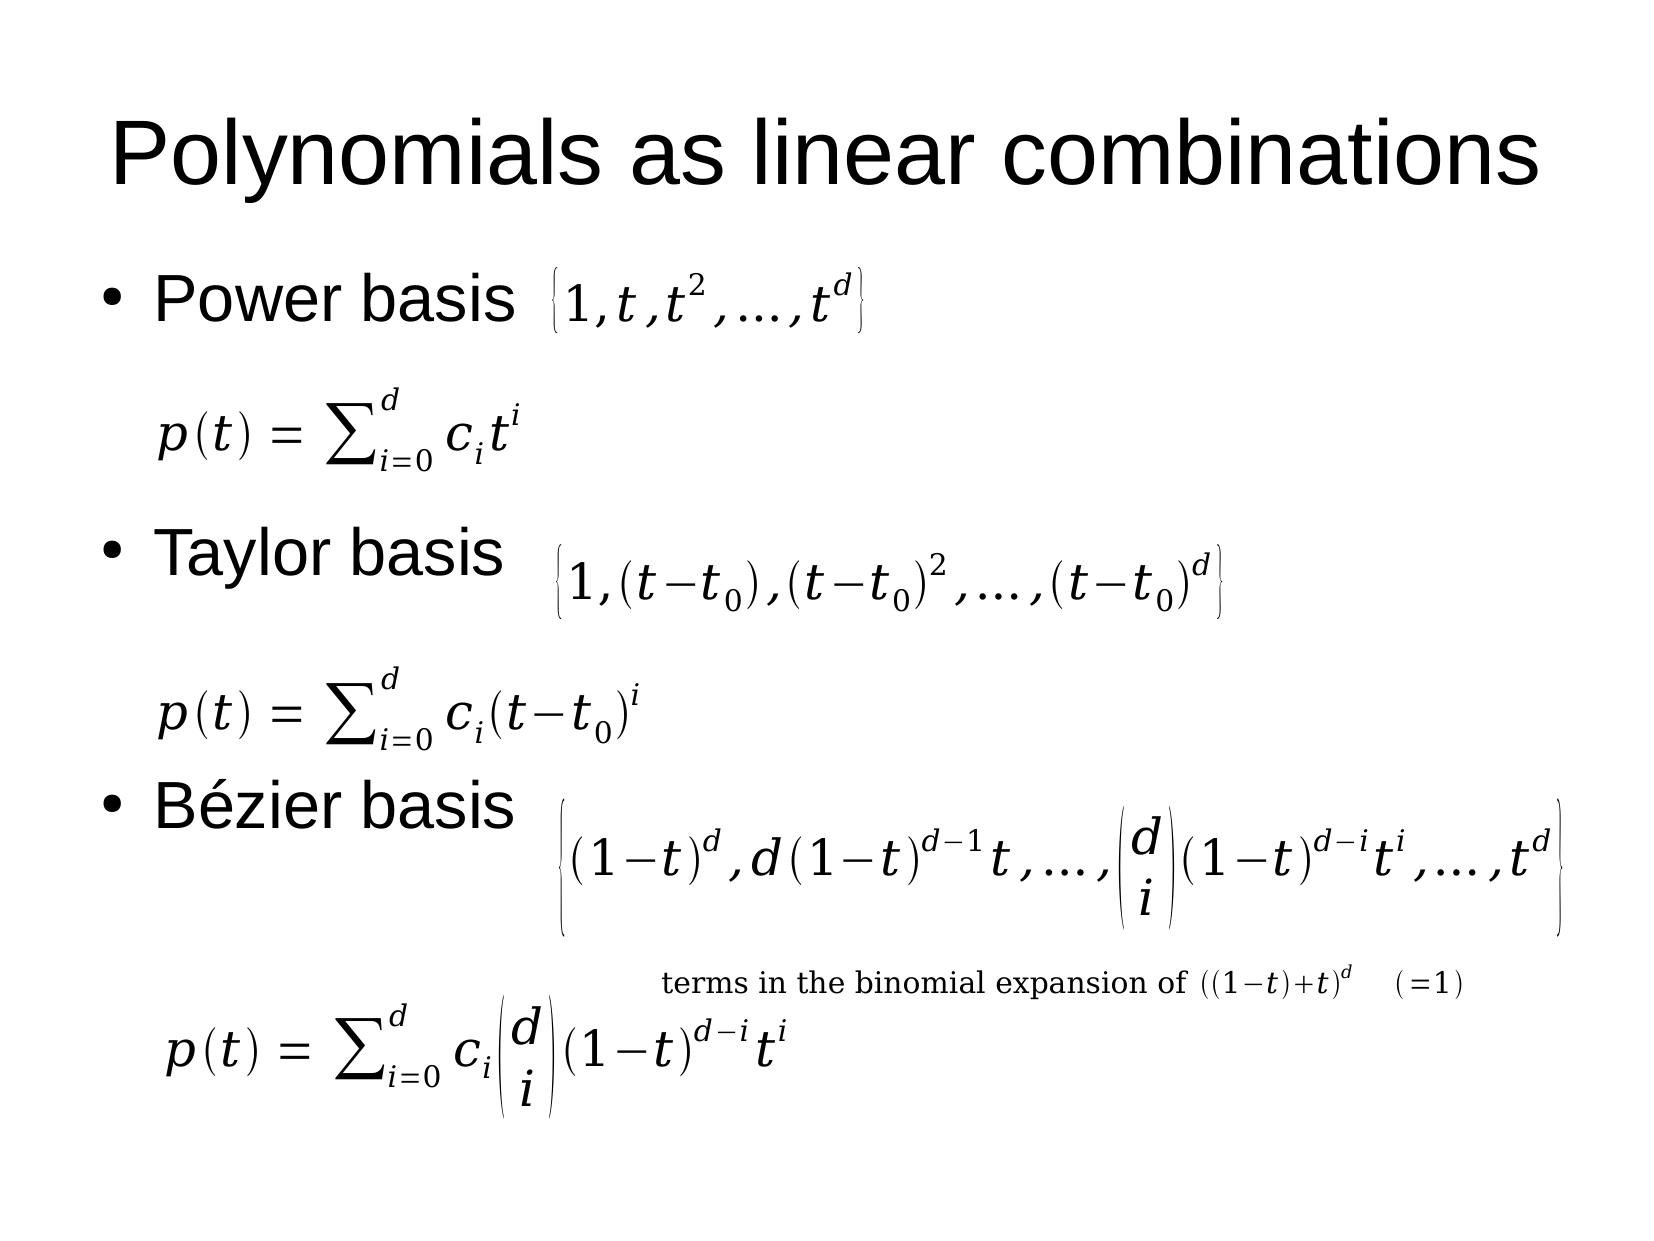

# Polynomials as linear combinations
Power basis
Taylor basis
Bézier basis